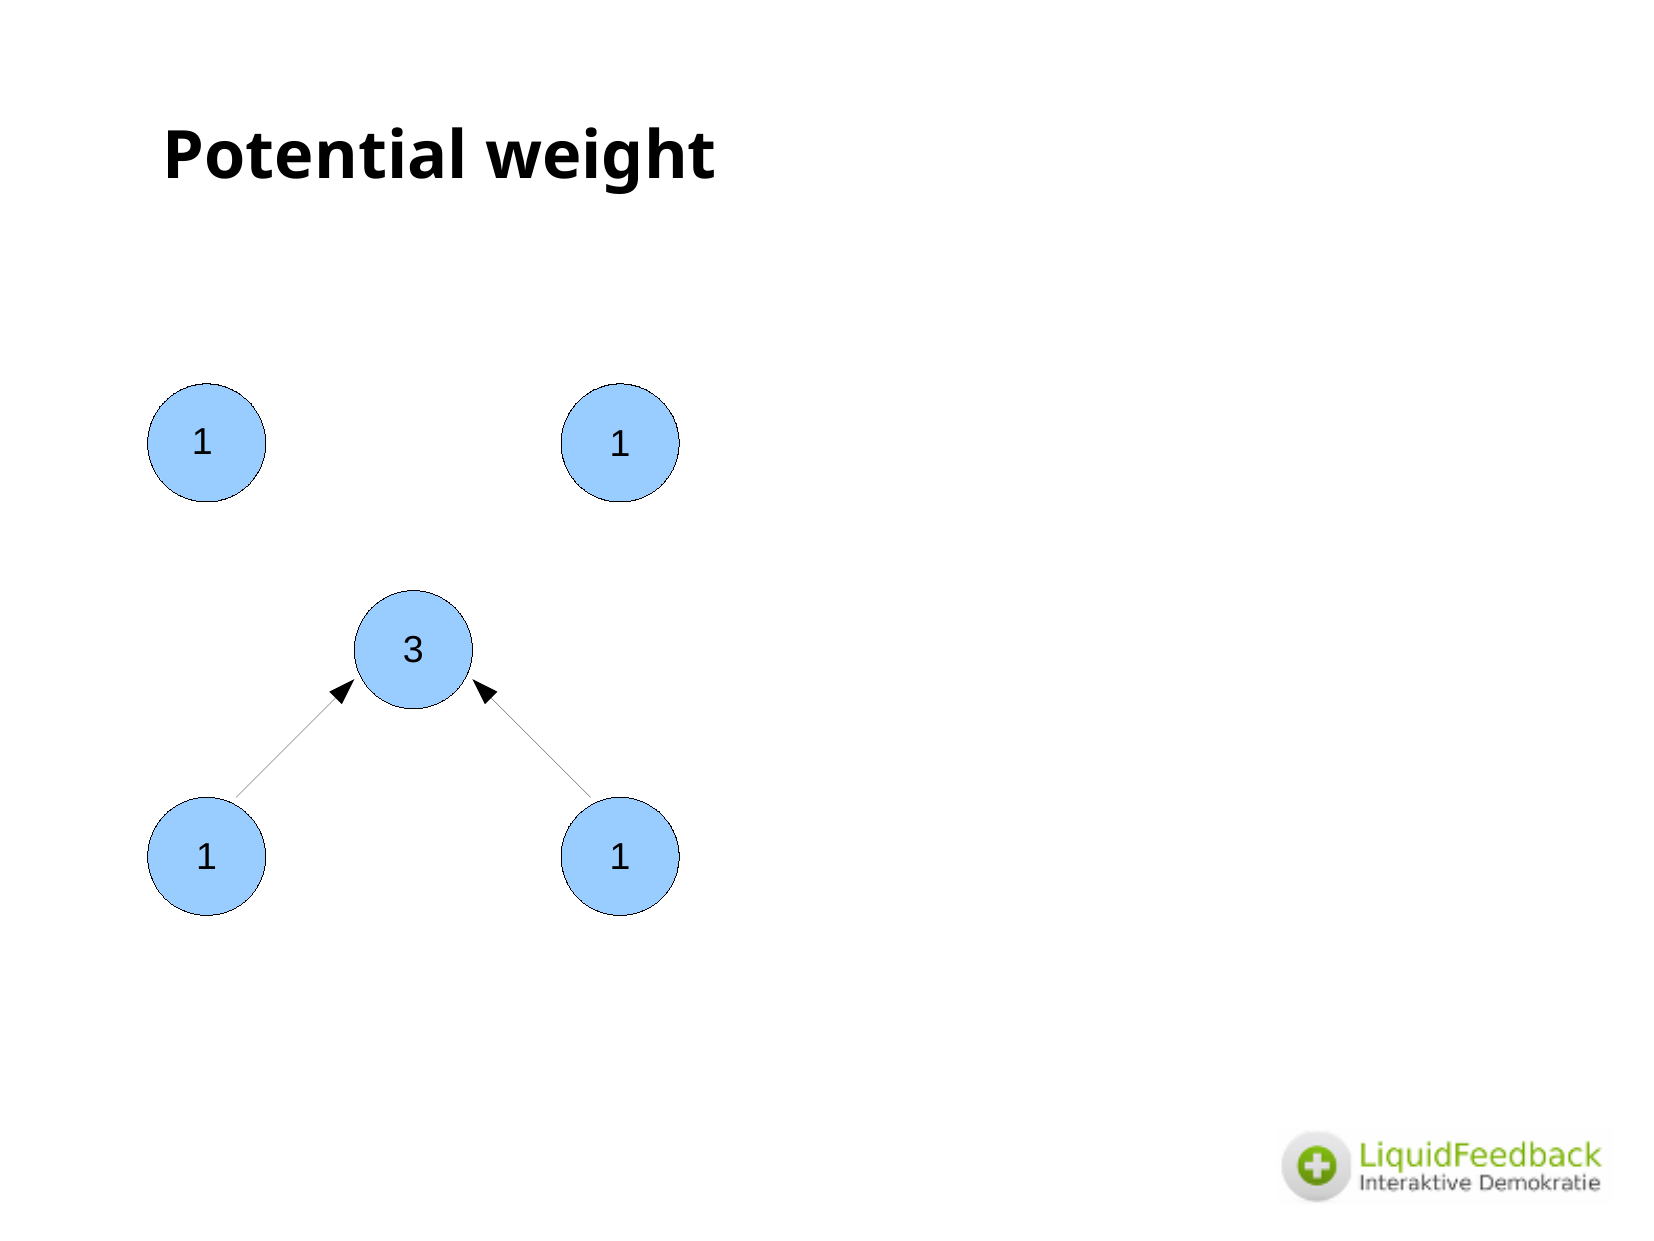

# Potential weight
1
1
3
1
1